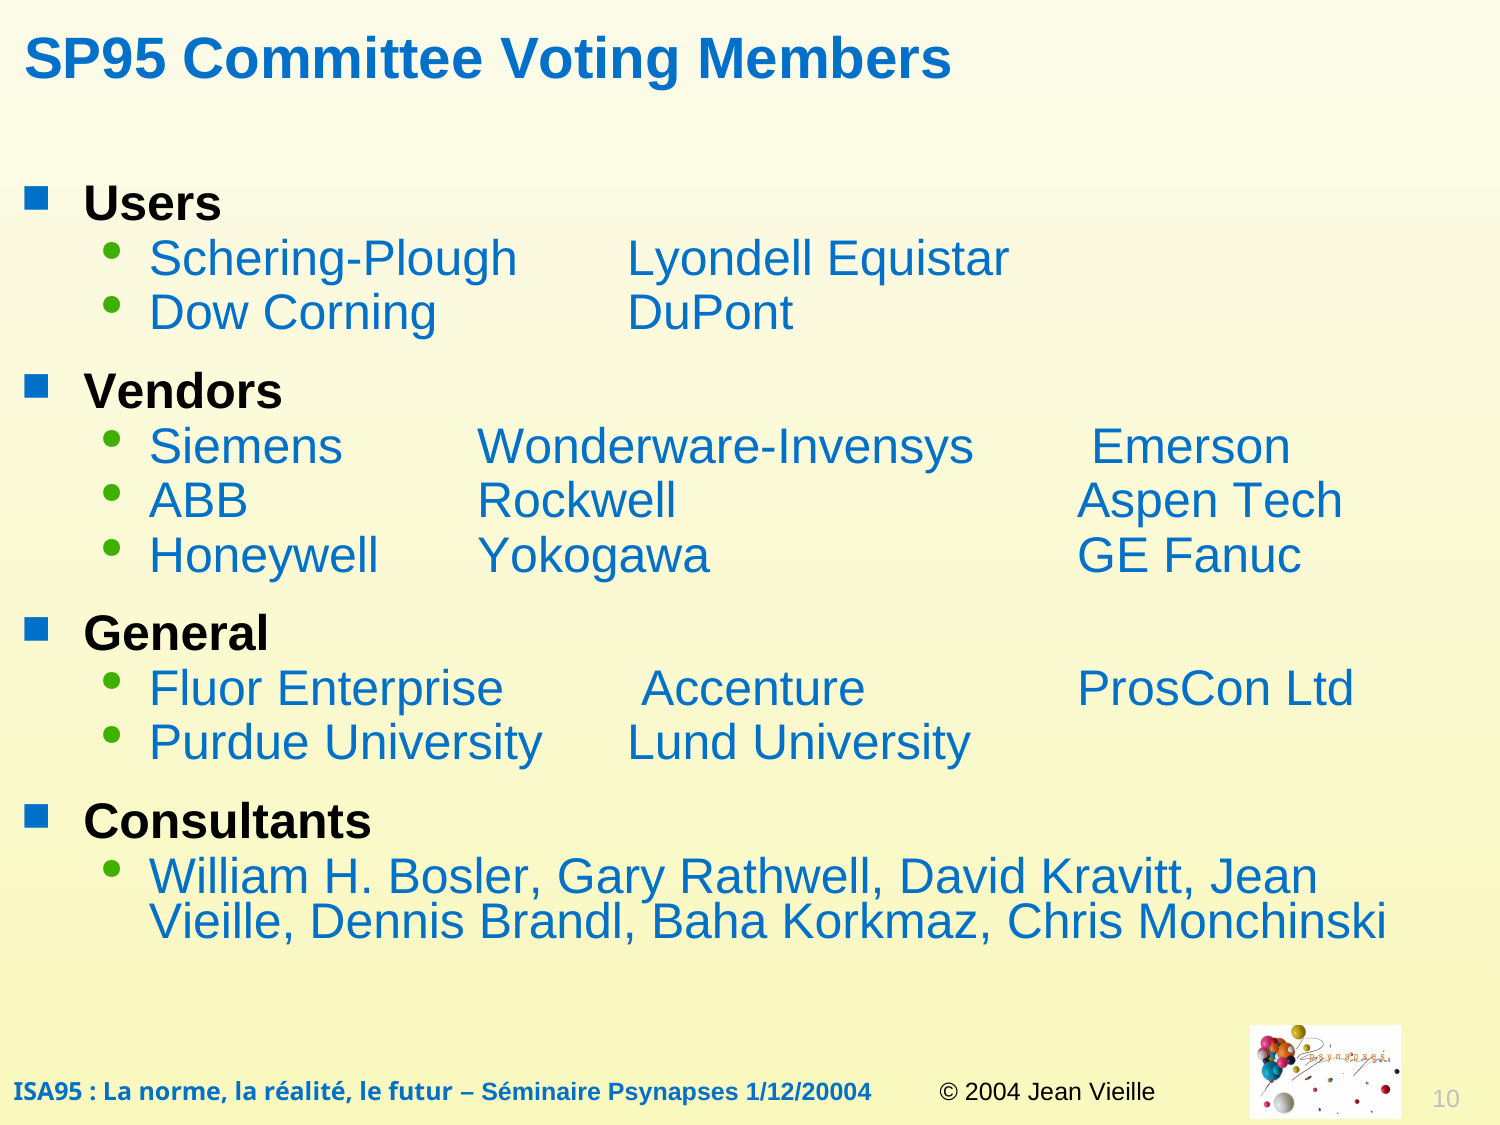

# SP95 Committee Voting Members
Users
Schering-Plough	Lyondell Equistar
Dow Corning		DuPont
Vendors
Siemens 	Wonderware-Invensys	 Emerson
ABB		Rockwell		 	Aspen Tech
Honeywell	Yokogawa 		 	GE Fanuc
General
Fluor Enterprise	 Accenture		ProsCon Ltd
Purdue University	Lund University
Consultants
William H. Bosler, Gary Rathwell, David Kravitt, Jean Vieille, Dennis Brandl, Baha Korkmaz, Chris Monchinski